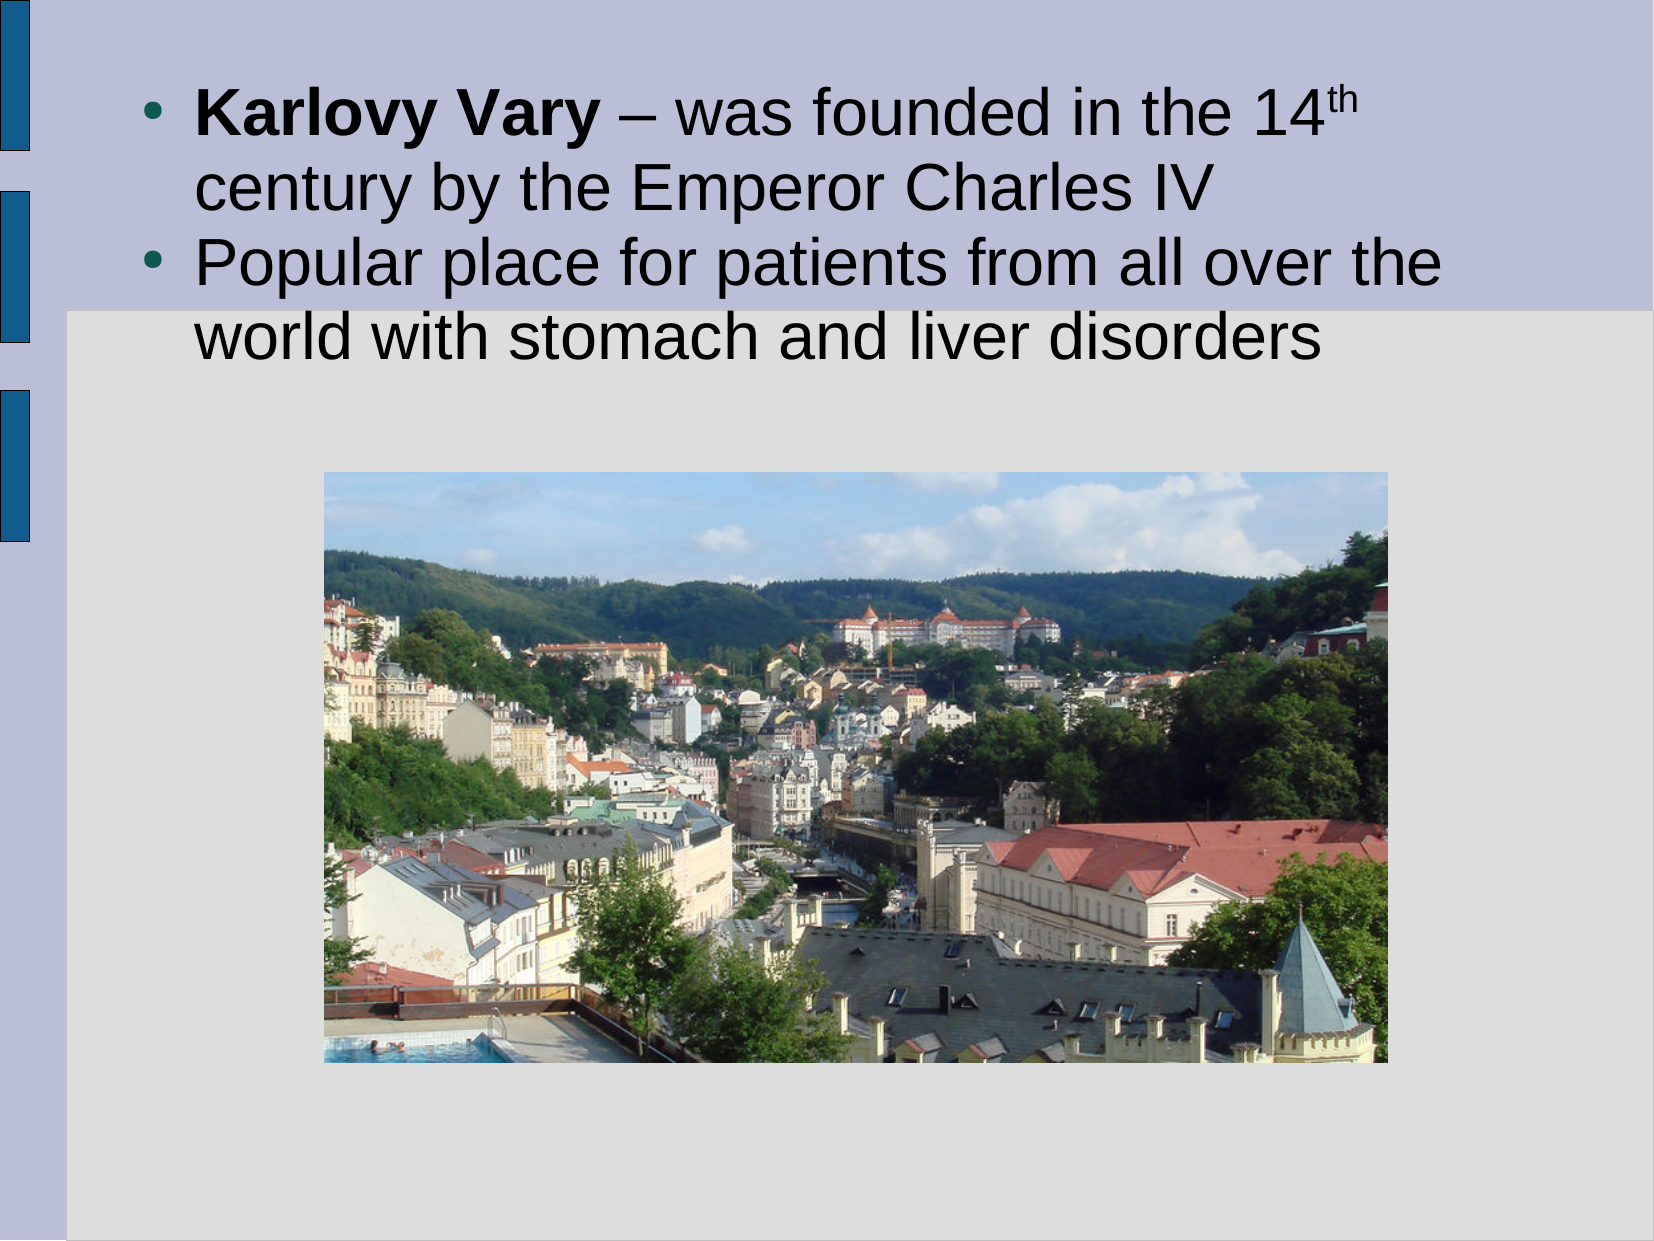

# Karlovy Vary – was founded in the 14th century by the Emperor Charles IV
Popular place for patients from all over the world with stomach and liver disorders